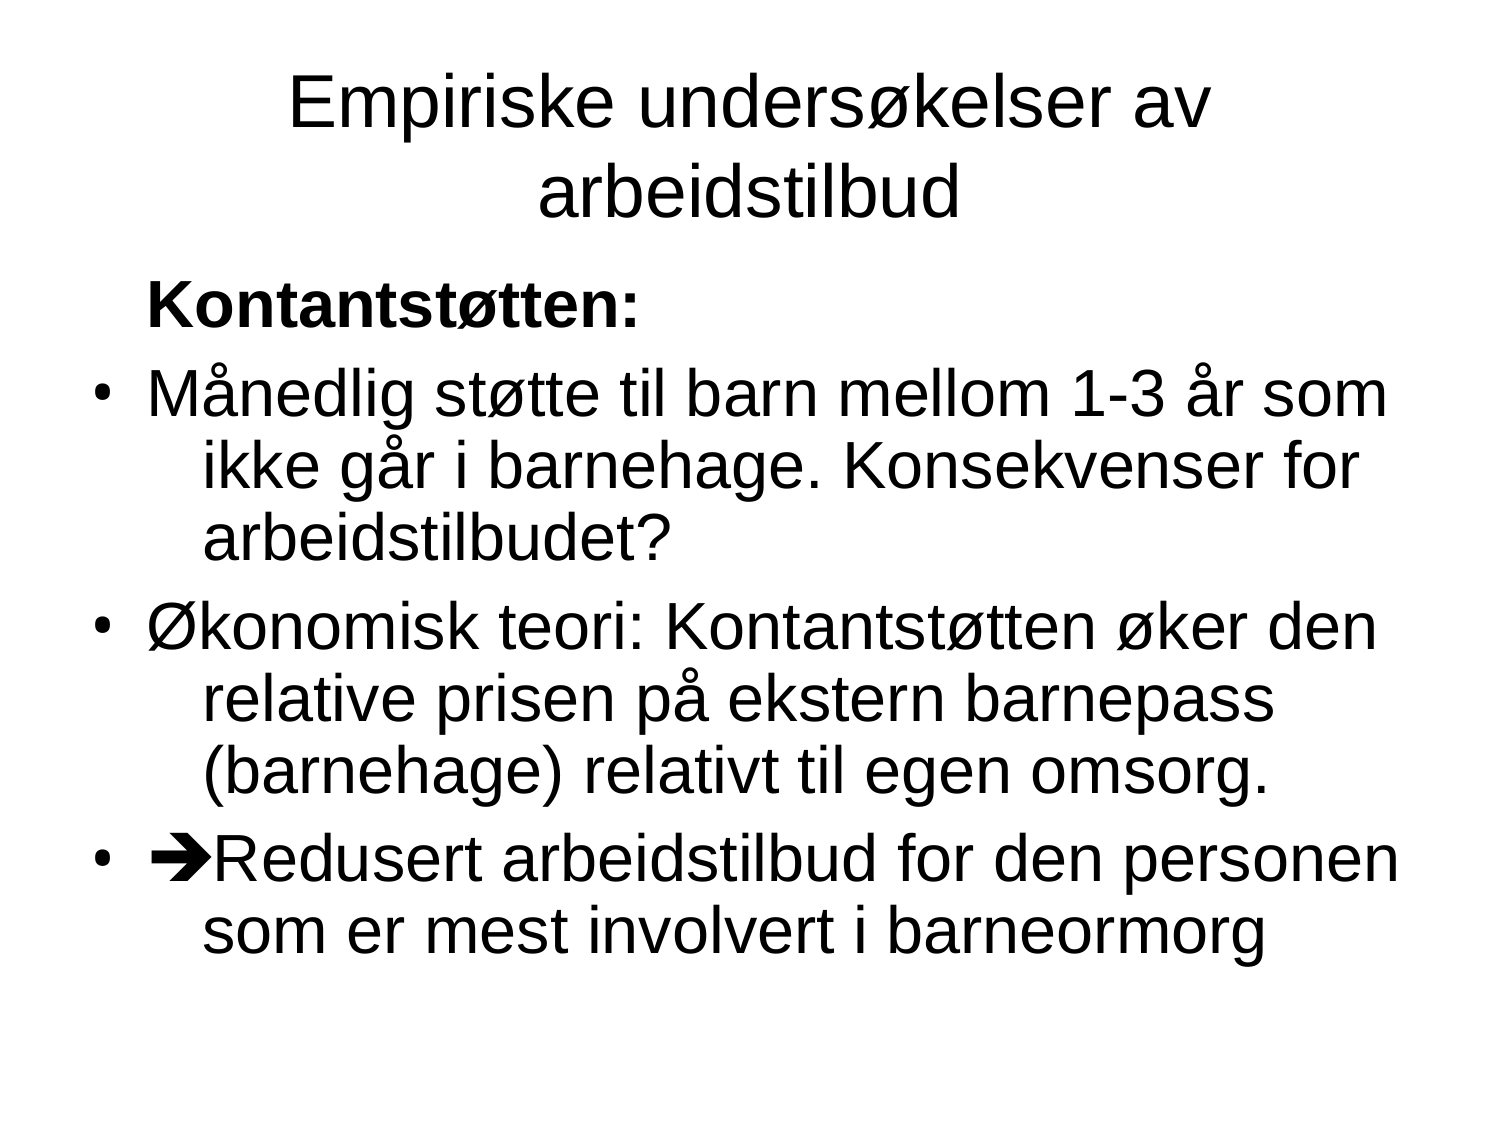

# Empiriske undersøkelser av arbeidstilbud
Kontantstøtten:
Månedlig støtte til barn mellom 1-3 år som ikke går i barnehage. Konsekvenser for arbeidstilbudet?
Økonomisk teori: Kontantstøtten øker den relative prisen på ekstern barnepass (barnehage) relativt til egen omsorg.
Redusert arbeidstilbud for den personen som er mest involvert i barneormorg